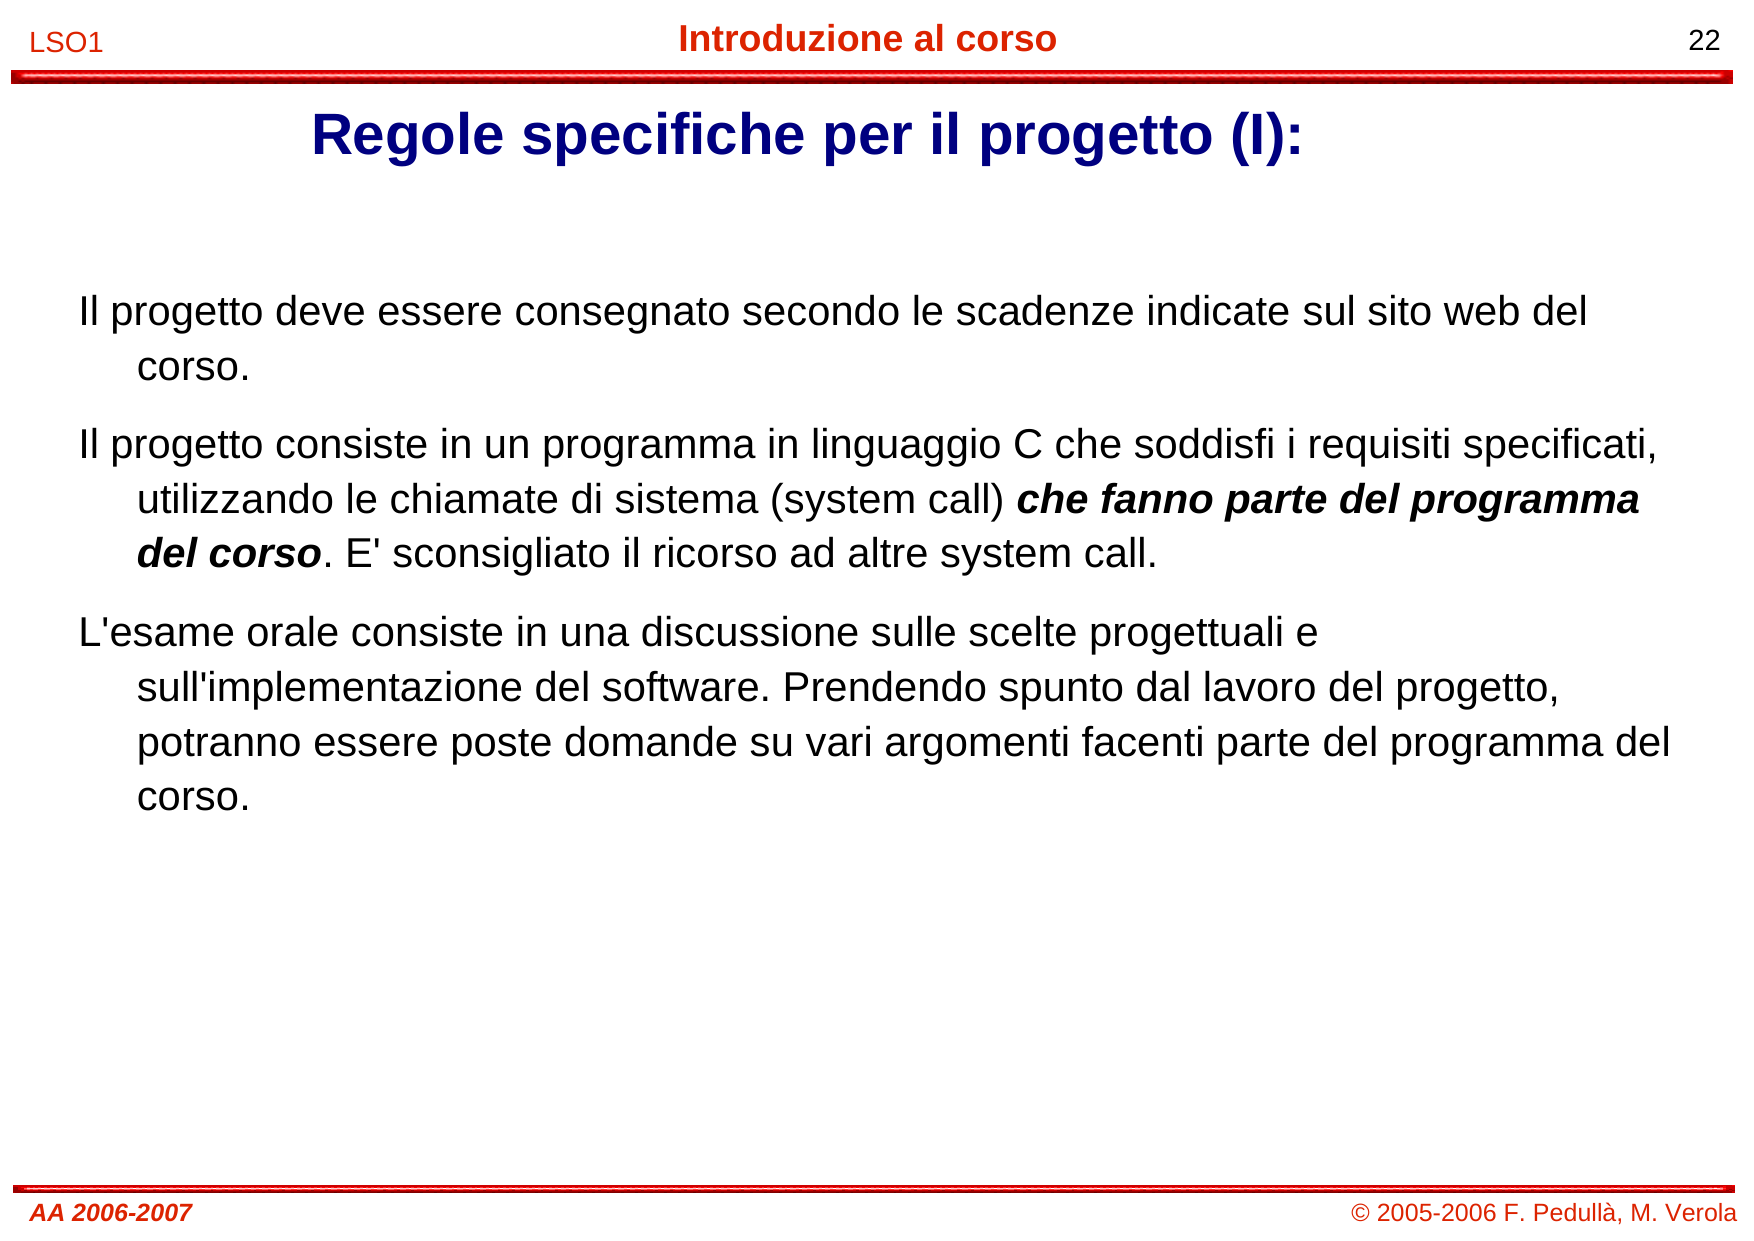

Regole specifiche per il progetto (I):
# Il progetto deve essere consegnato secondo le scadenze indicate sul sito web del corso.
Il progetto consiste in un programma in linguaggio C che soddisfi i requisiti specificati, utilizzando le chiamate di sistema (system call) che fanno parte del programma del corso. E' sconsigliato il ricorso ad altre system call.
L'esame orale consiste in una discussione sulle scelte progettuali e sull'implementazione del software. Prendendo spunto dal lavoro del progetto, potranno essere poste domande su vari argomenti facenti parte del programma del corso.